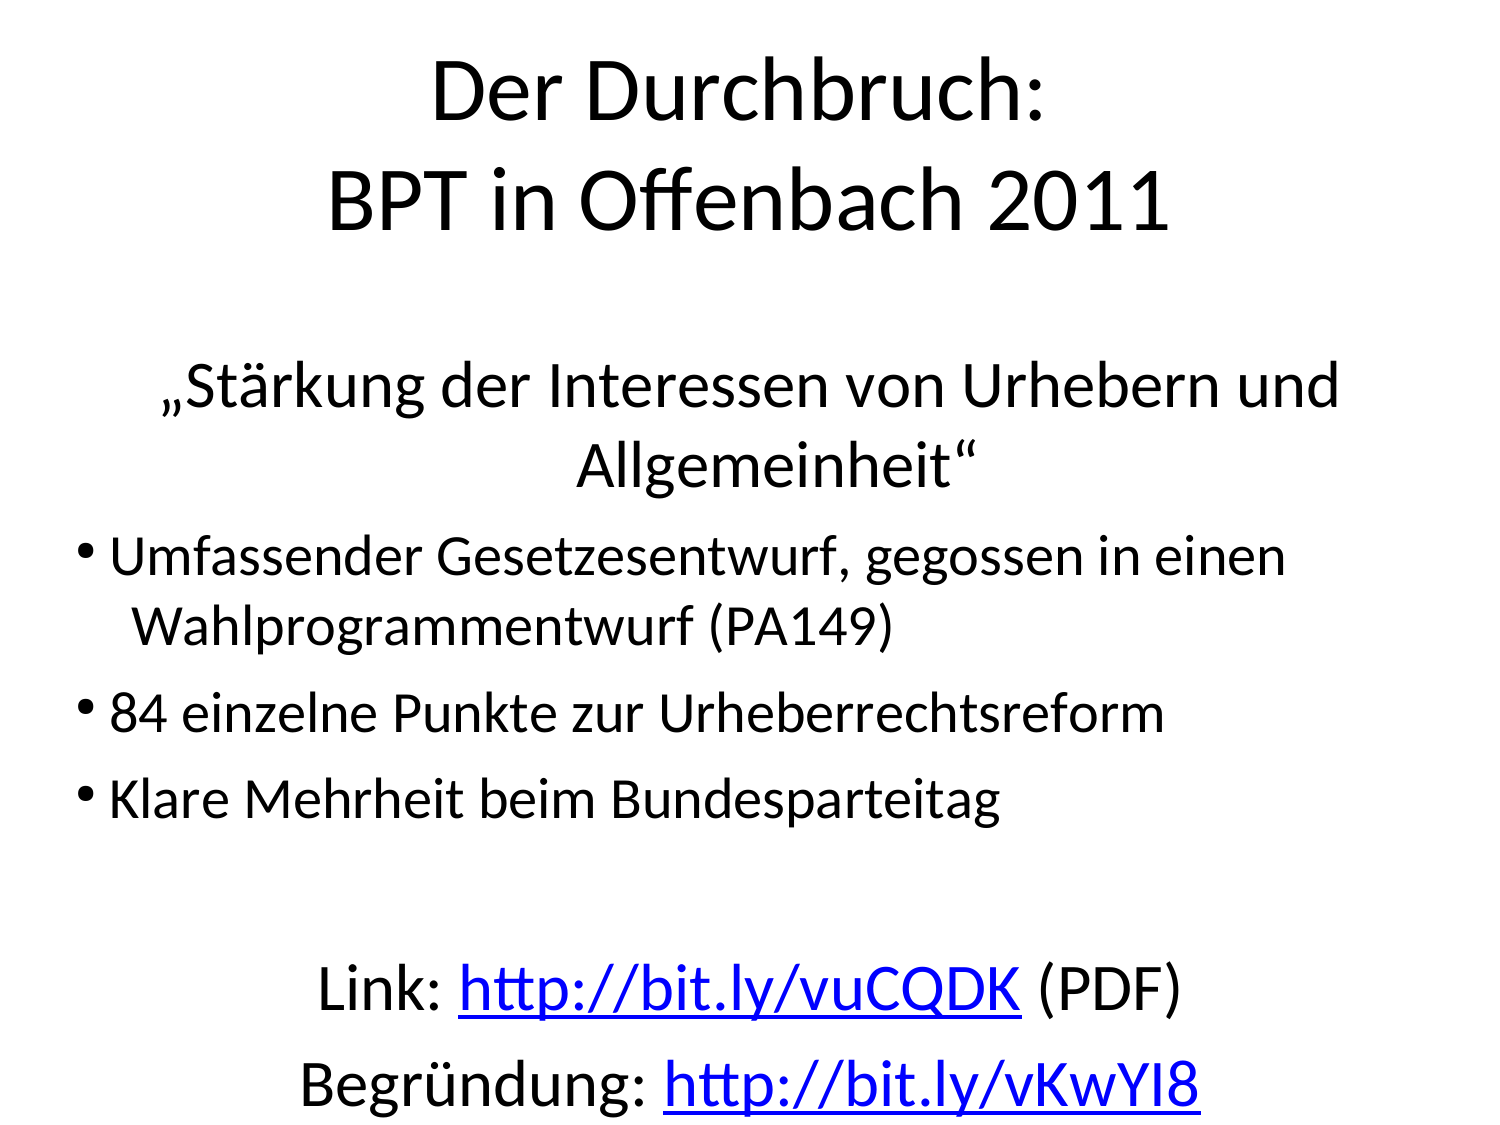

# Der Durchbruch: BPT in Offenbach 2011
„Stärkung der Interessen von Urhebern und Allgemeinheit“
 Umfassender Gesetzesentwurf, gegossen in einen Wahlprogrammentwurf (PA149)
 84 einzelne Punkte zur Urheberrechtsreform
 Klare Mehrheit beim Bundesparteitag
Link: http://bit.ly/vuCQDK (PDF)
Begründung: http://bit.ly/vKwYI8